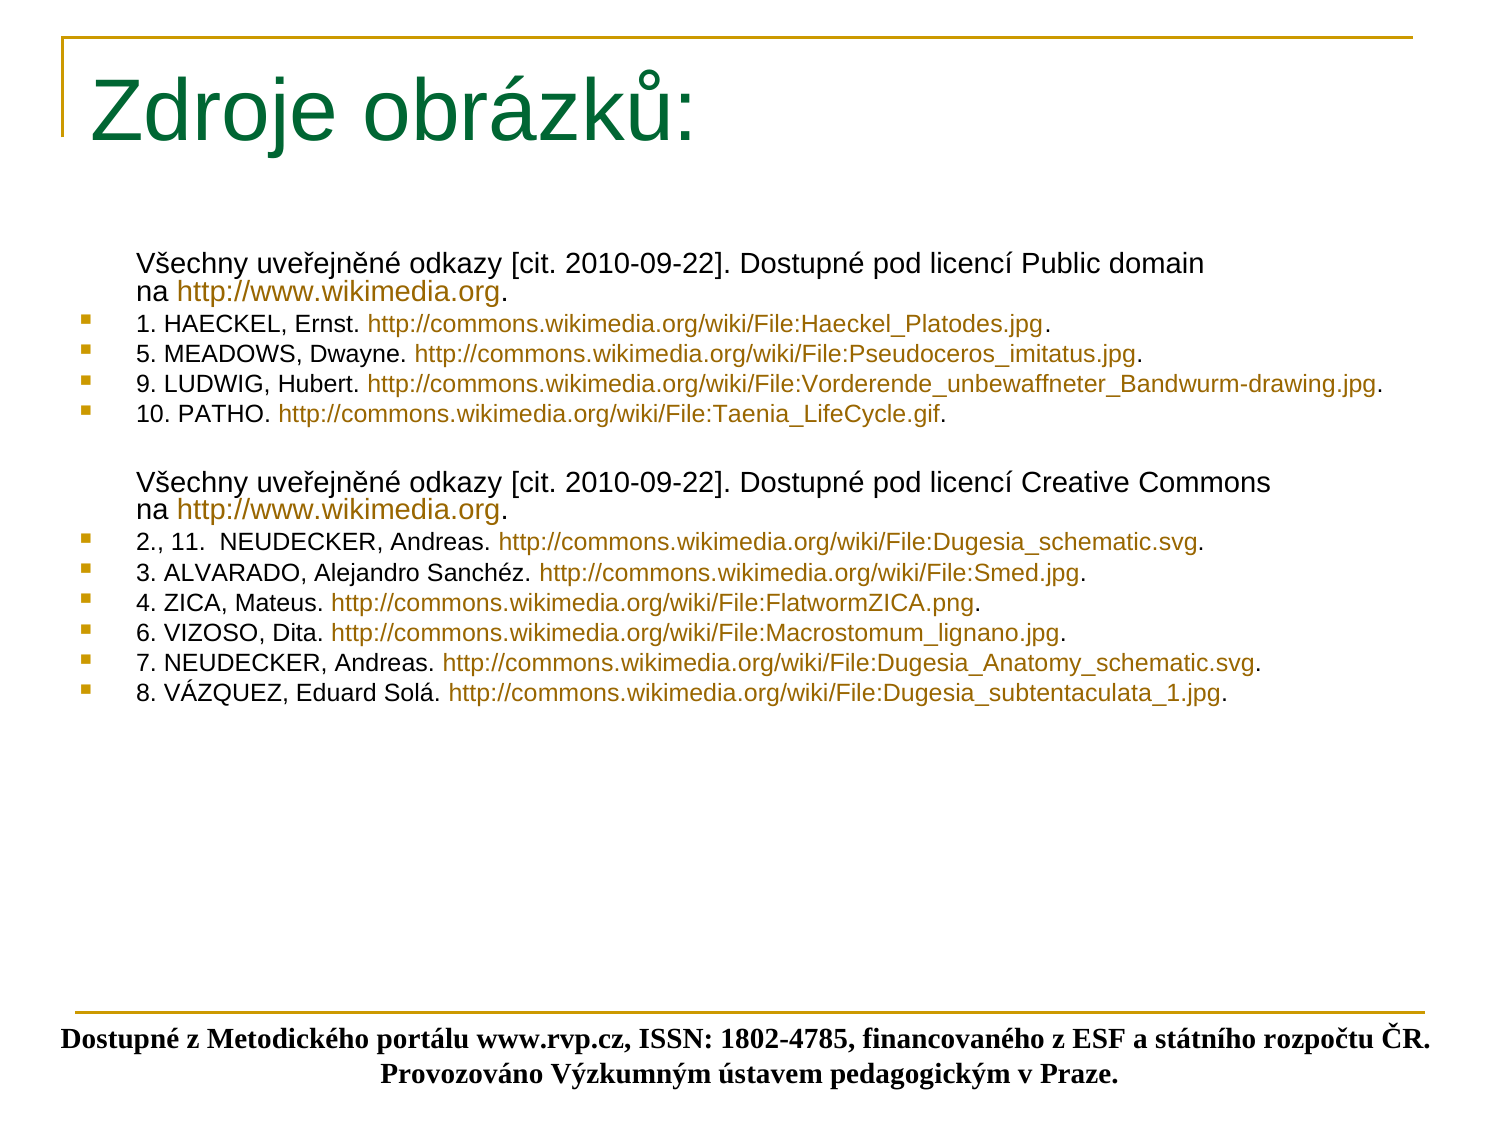

# Zdroje obrázků:
	Všechny uveřejněné odkazy [cit. 2010-09-22]. Dostupné pod licencí Public domain
na http://www.wikimedia.org.
1. HAECKEL, Ernst. http://commons.wikimedia.org/wiki/File:Haeckel_Platodes.jpg.
5. MEADOWS, Dwayne. http://commons.wikimedia.org/wiki/File:Pseudoceros_imitatus.jpg.
9. LUDWIG, Hubert. http://commons.wikimedia.org/wiki/File:Vorderende_unbewaffneter_Bandwurm-drawing.jpg.
10. PATHO. http://commons.wikimedia.org/wiki/File:Taenia_LifeCycle.gif.
	Všechny uveřejněné odkazy [cit. 2010-09-22]. Dostupné pod licencí Creative Commons
na http://www.wikimedia.org.
2., 11. NEUDECKER, Andreas. http://commons.wikimedia.org/wiki/File:Dugesia_schematic.svg.
3. ALVARADO, Alejandro Sanchéz. http://commons.wikimedia.org/wiki/File:Smed.jpg.
4. ZICA, Mateus. http://commons.wikimedia.org/wiki/File:FlatwormZICA.png.
6. VIZOSO, Dita. http://commons.wikimedia.org/wiki/File:Macrostomum_lignano.jpg.
7. NEUDECKER, Andreas. http://commons.wikimedia.org/wiki/File:Dugesia_Anatomy_schematic.svg.
8. VÁZQUEZ, Eduard Solá. http://commons.wikimedia.org/wiki/File:Dugesia_subtentaculata_1.jpg.
Dostupné z Metodického portálu www.rvp.cz, ISSN: 1802-4785, financovaného z ESF a státního rozpočtu ČR.
Provozováno Výzkumným ústavem pedagogickým v Praze.